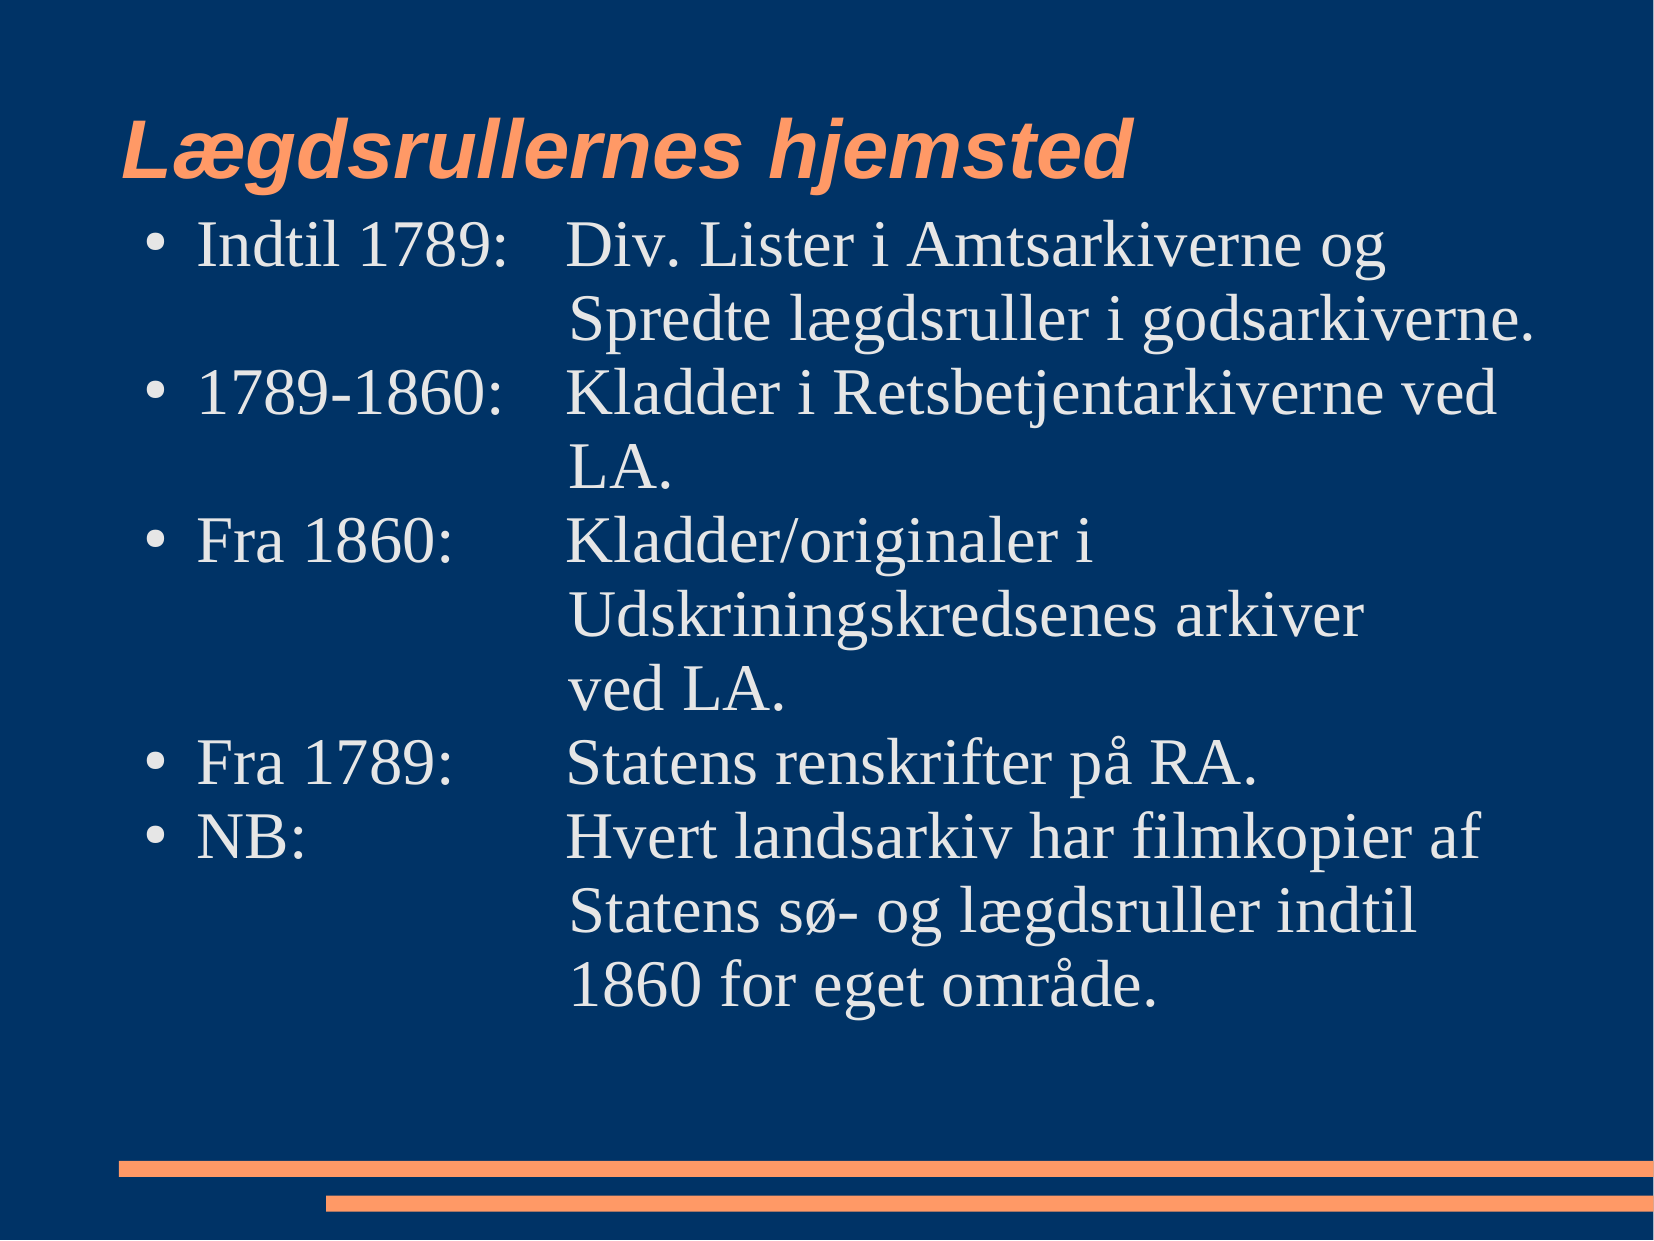

Lægdsrullernes hjemsted
# Indtil 1789:	Div. Lister i Amtsarkiverne og
 						Spredte lægdsruller i godsarkiverne.
1789-1860: 	Kladder i Retsbetjentarkiverne ved
 						LA.
Fra 1860: 		Kladder/originaler i
 						Udskriningskredsenes arkiver
 						ved LA.
Fra 1789: 		Statens renskrifter på RA.
NB: 				Hvert landsarkiv har filmkopier af
 						Statens sø- og lægdsruller indtil
 						1860 for eget område.